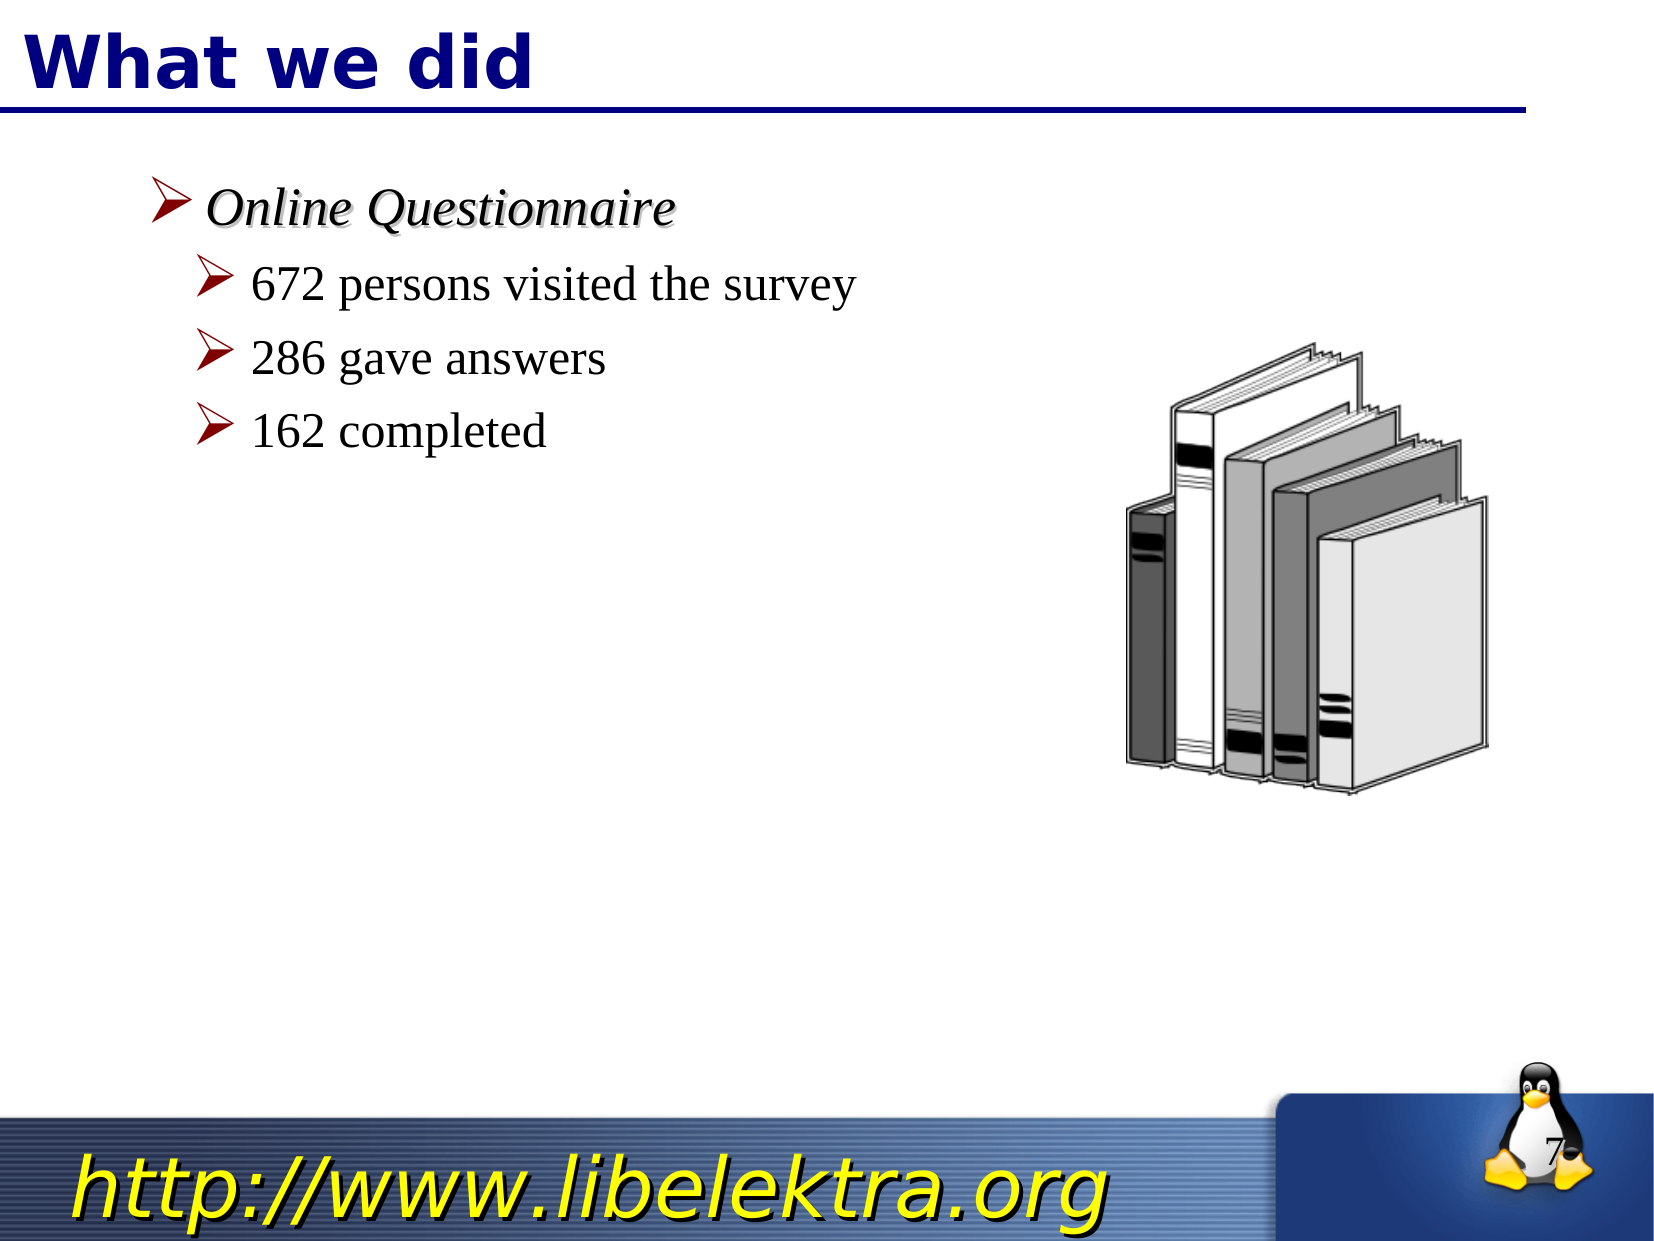

What we did
# Online Questionnaire
672 persons visited the survey
286 gave answers
162 completed